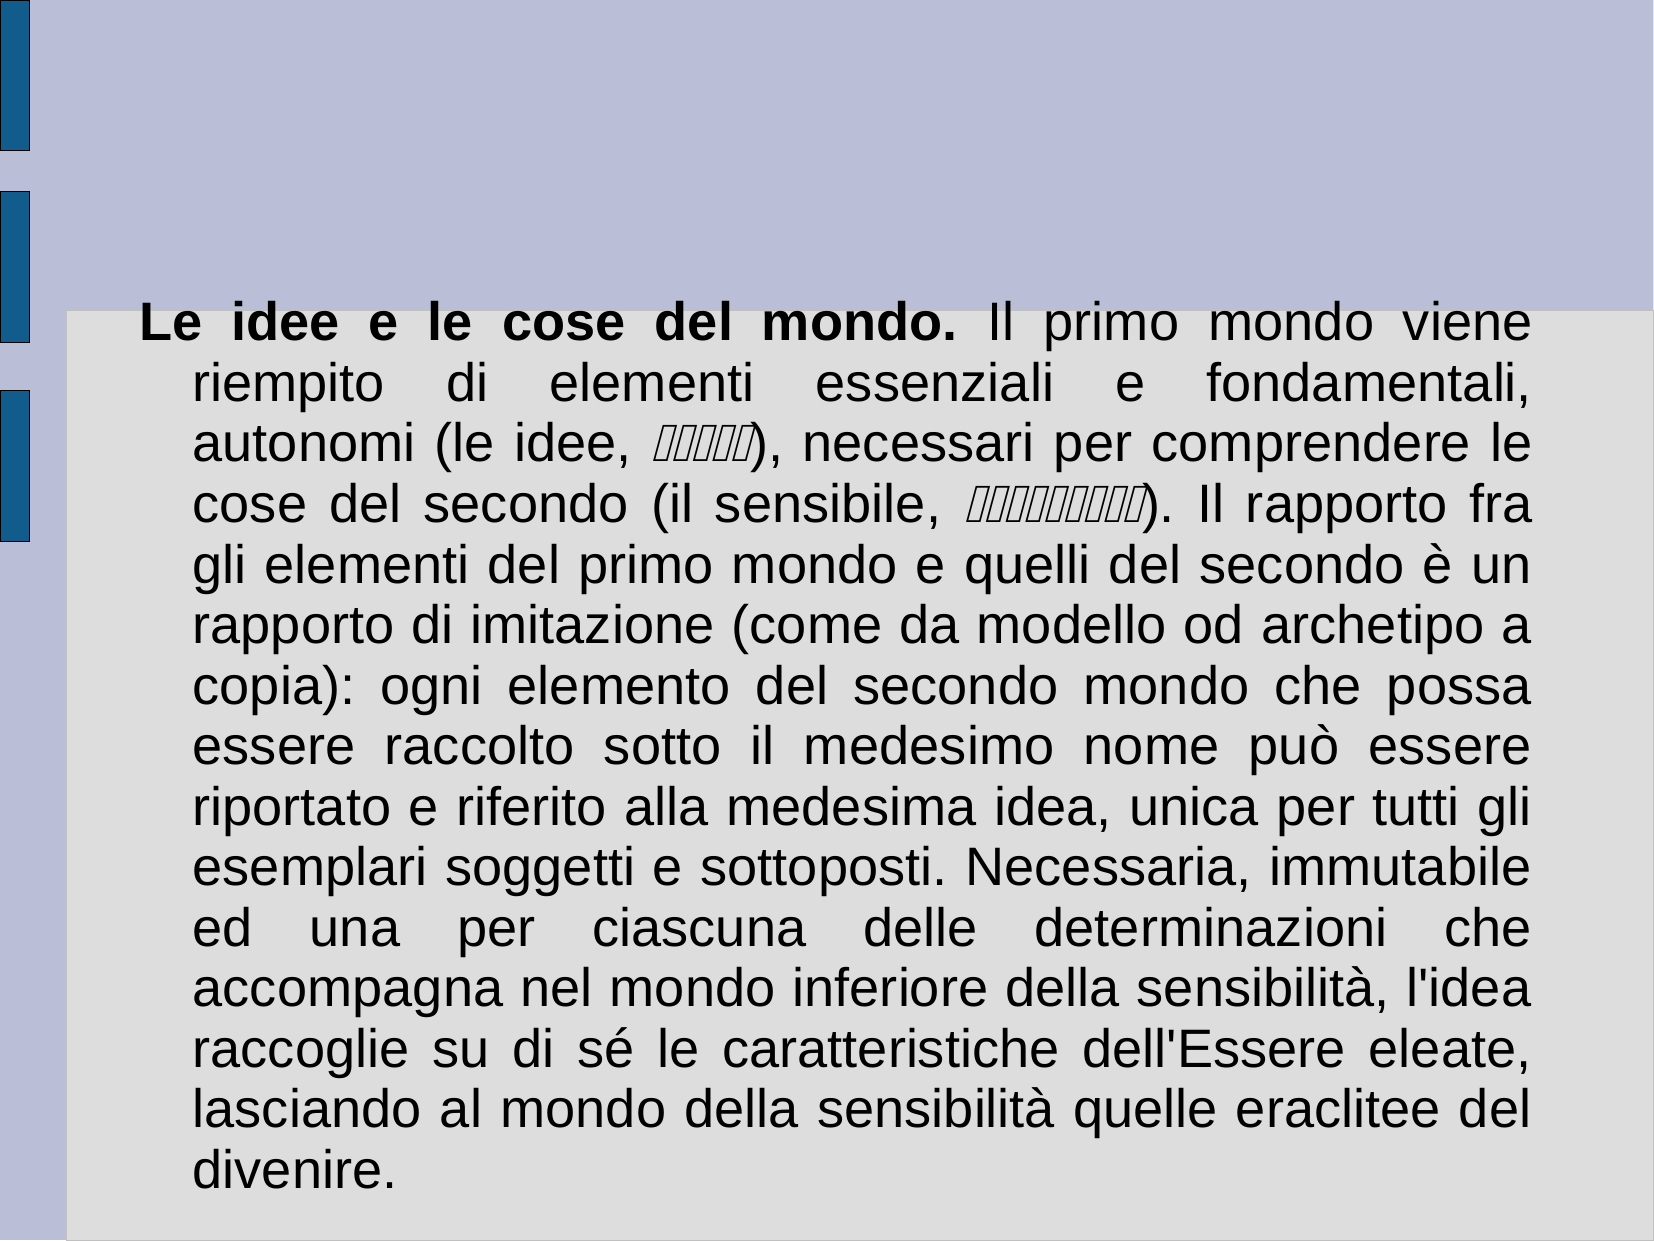

#
Le idee e le cose del mondo. Il primo mondo viene riempito di elementi essenziali e fondamentali, autonomi (le idee, ), necessari per comprendere le cose del secondo (il sensibile, ). Il rapporto fra gli elementi del primo mondo e quelli del secondo è un rapporto di imitazione (come da modello od archetipo a copia): ogni elemento del secondo mondo che possa essere raccolto sotto il medesimo nome può essere riportato e riferito alla medesima idea, unica per tutti gli esemplari soggetti e sottoposti. Necessaria, immutabile ed una per ciascuna delle determinazioni che accompagna nel mondo inferiore della sensibilità, l'idea raccoglie su di sé le caratteristiche dell'Essere eleate, lasciando al mondo della sensibilità quelle eraclitee del divenire.